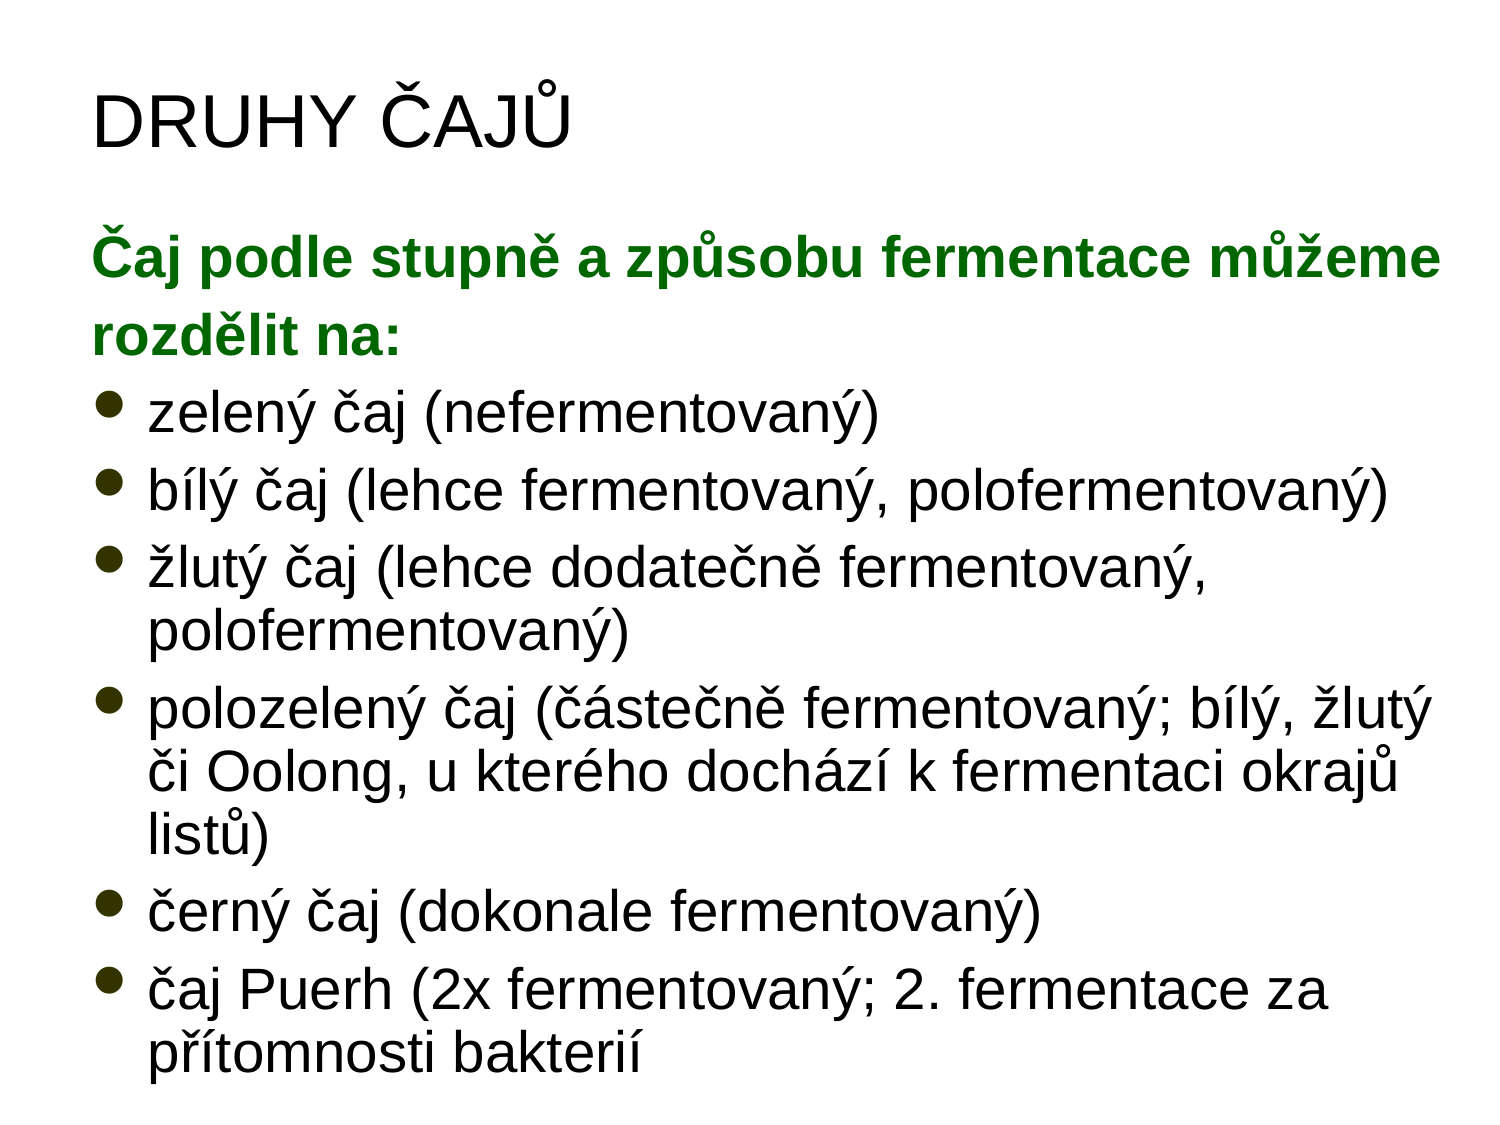

# DRUHY ČAJŮ
Čaj podle stupně a způsobu fermentace můžeme
rozdělit na:
zelený čaj (nefermentovaný)
bílý čaj (lehce fermentovaný, polofermentovaný)
žlutý čaj (lehce dodatečně fermentovaný, polofermentovaný)
polozelený čaj (částečně fermentovaný; bílý, žlutý či Oolong, u kterého dochází k fermentaci okrajů listů)
černý čaj (dokonale fermentovaný)
čaj Puerh (2x fermentovaný; 2. fermentace za přítomnosti bakterií